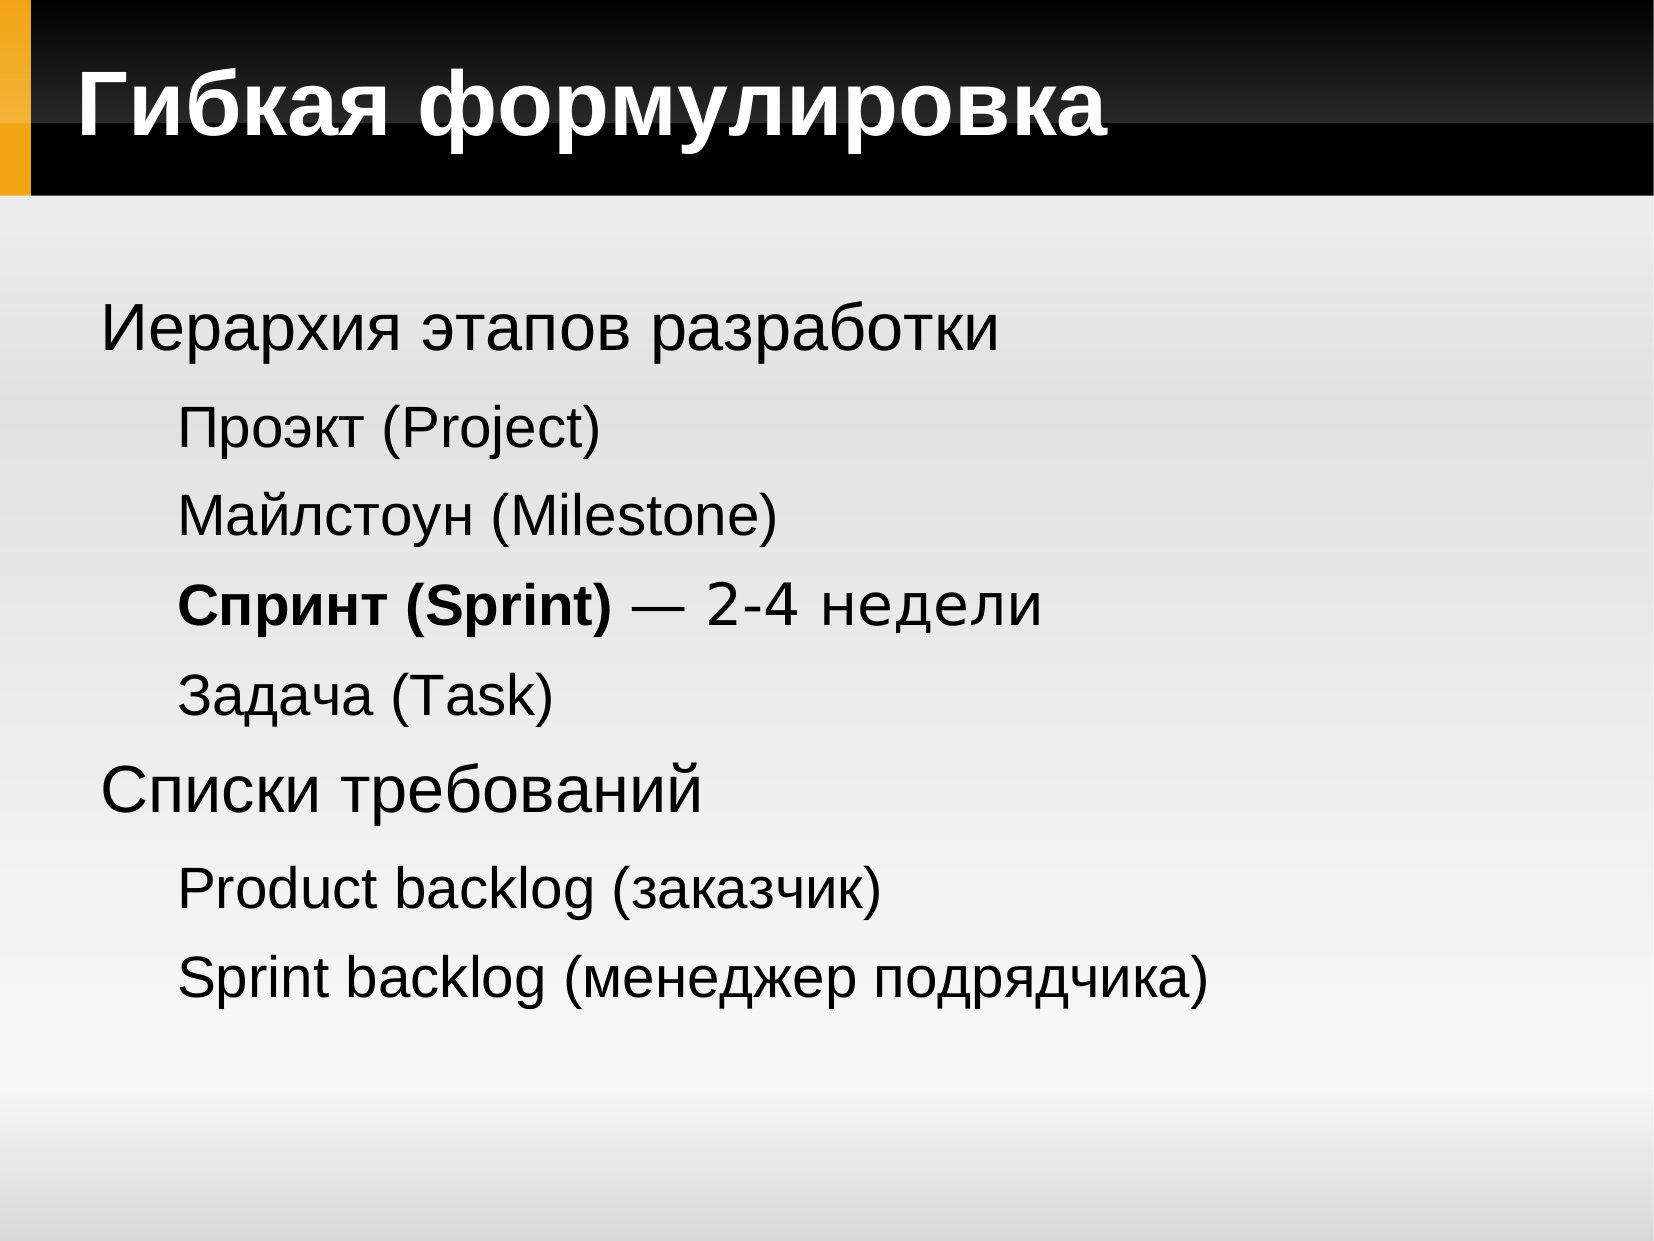

# Гибкая формулировка
Иерархия этапов разработки
Проэкт (Project)
Майлстоун (Milestone)
Спринт (Sprint) — 2-4 недели
Задача (Task)
Списки требований
Product backlog (заказчик)
Sprint backlog (менеджер подрядчика)